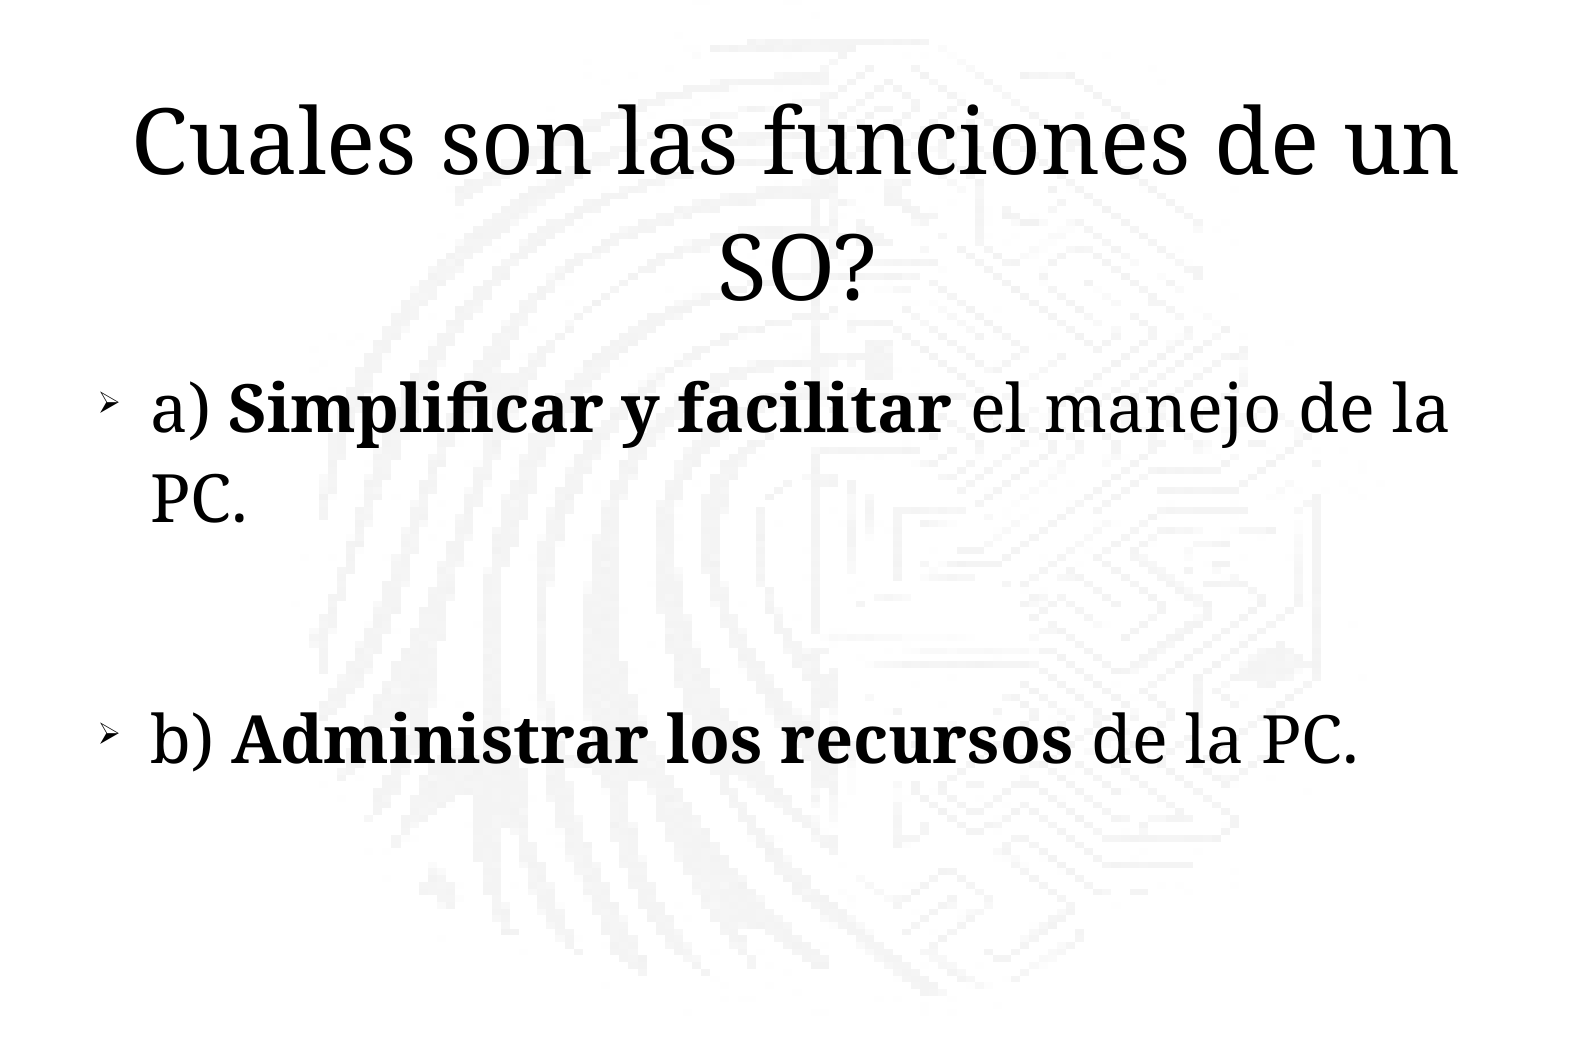

# Cuales son las funciones de un SO?
a) Simplificar y facilitar el manejo de la PC.
b) Administrar los recursos de la PC.